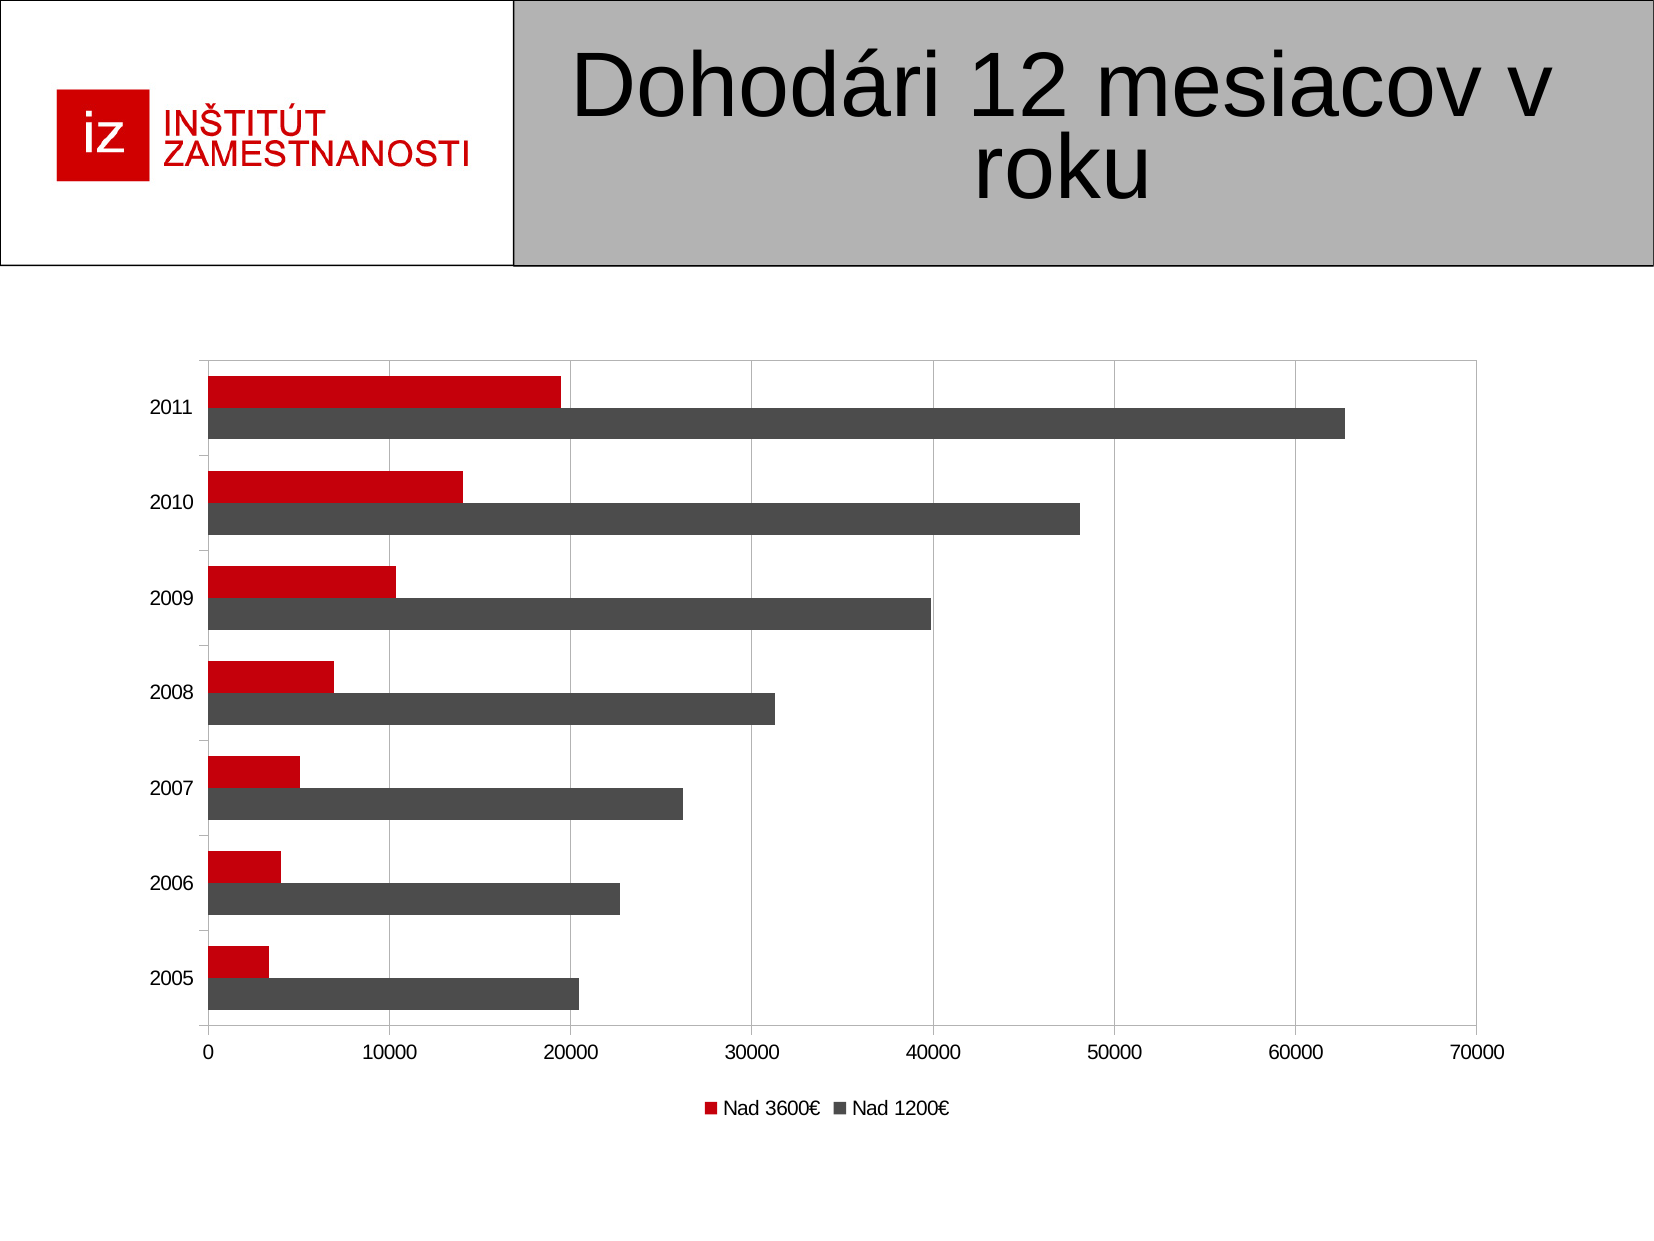

# Dohodári 12 mesiacov v roku
### Chart
| Category | Nad 1200€ | Nad 3600€ |
|---|---|---|
| 2005 | 20485.0 | 3359.0 |
| 2006 | 22706.0 | 4016.0 |
| 2007 | 26225.0 | 5074.0 |
| 2008 | 31254.0 | 6970.0 |
| 2009 | 39868.0 | 10389.0 |
| 2010 | 48082.0 | 14053.0 |
| 2011 | 62744.0 | 19445.0 |